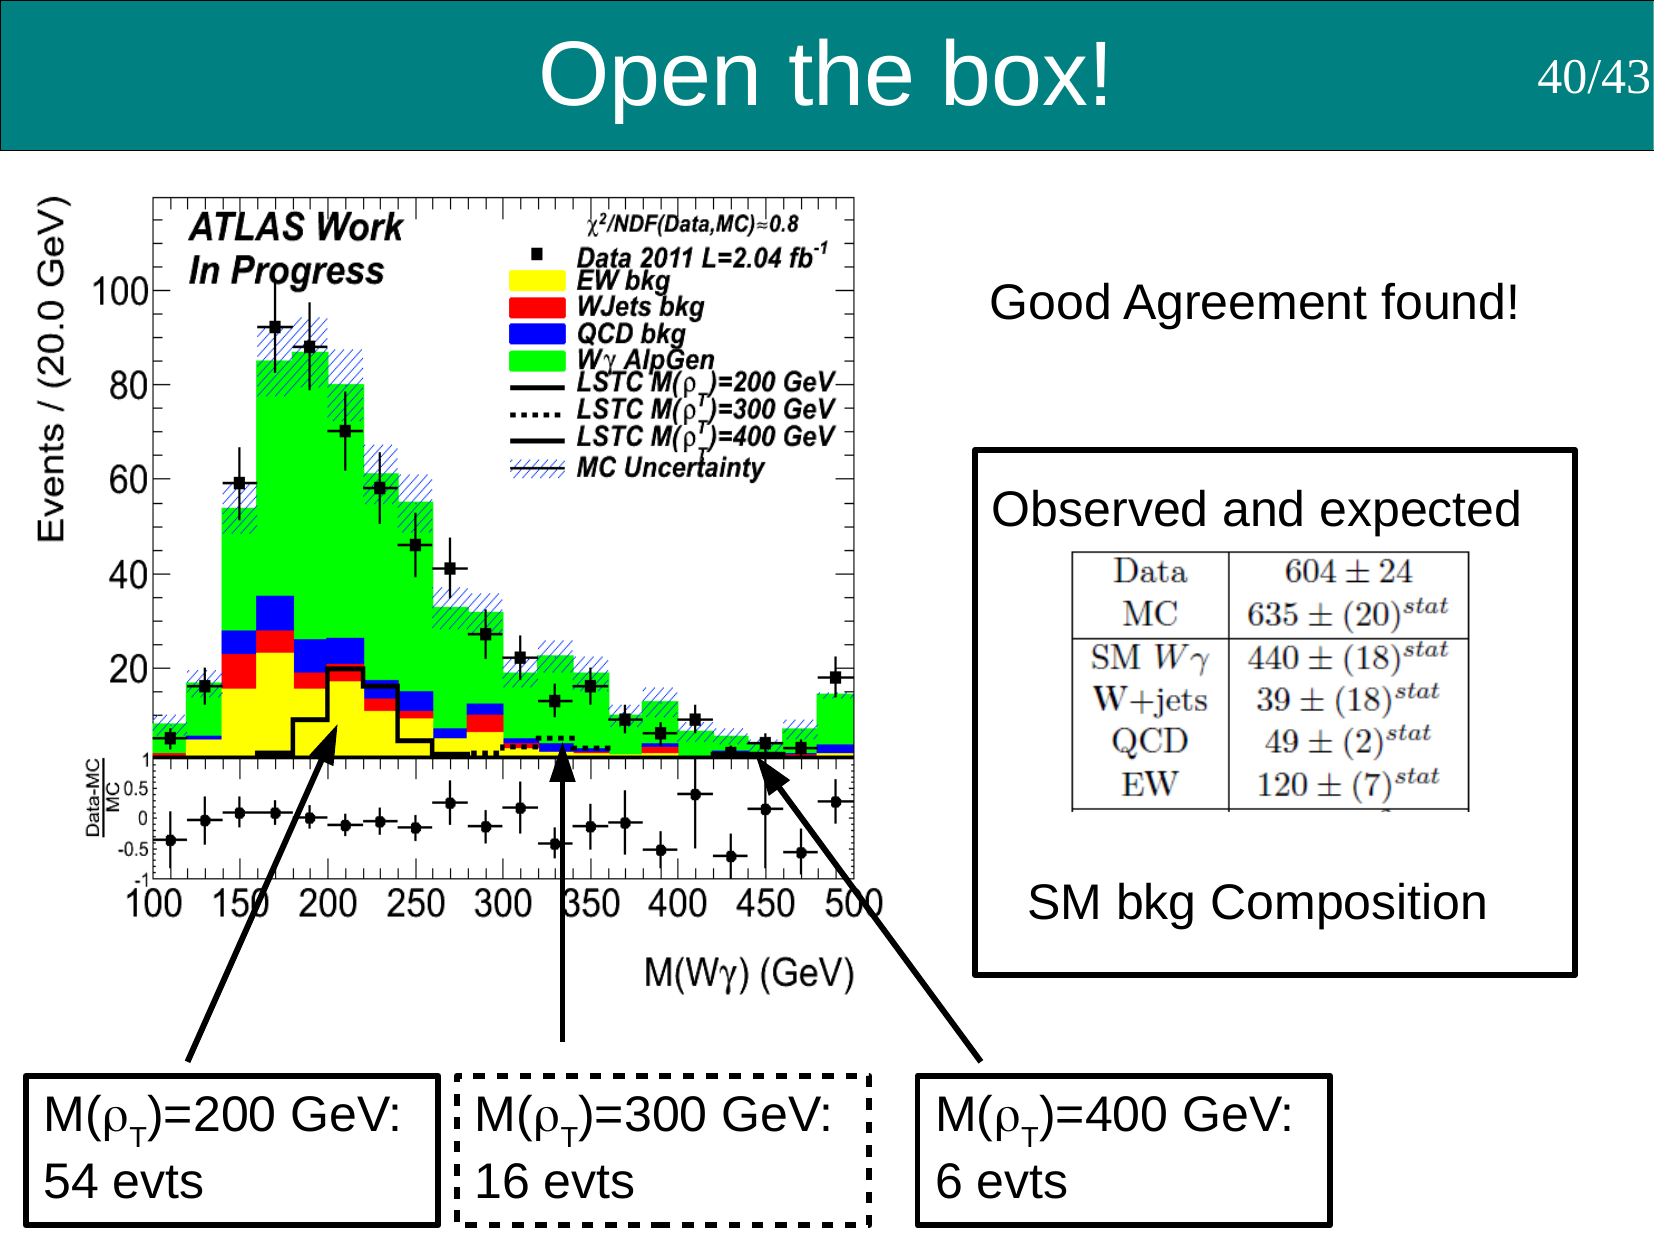

# Open the box!
40
Good Agreement found!
Observed and expected
SM bkg Composition
M(rT)=200 GeV:
54 evts
M(rT)=300 GeV:
16 evts
M(rT)=400 GeV:
6 evts